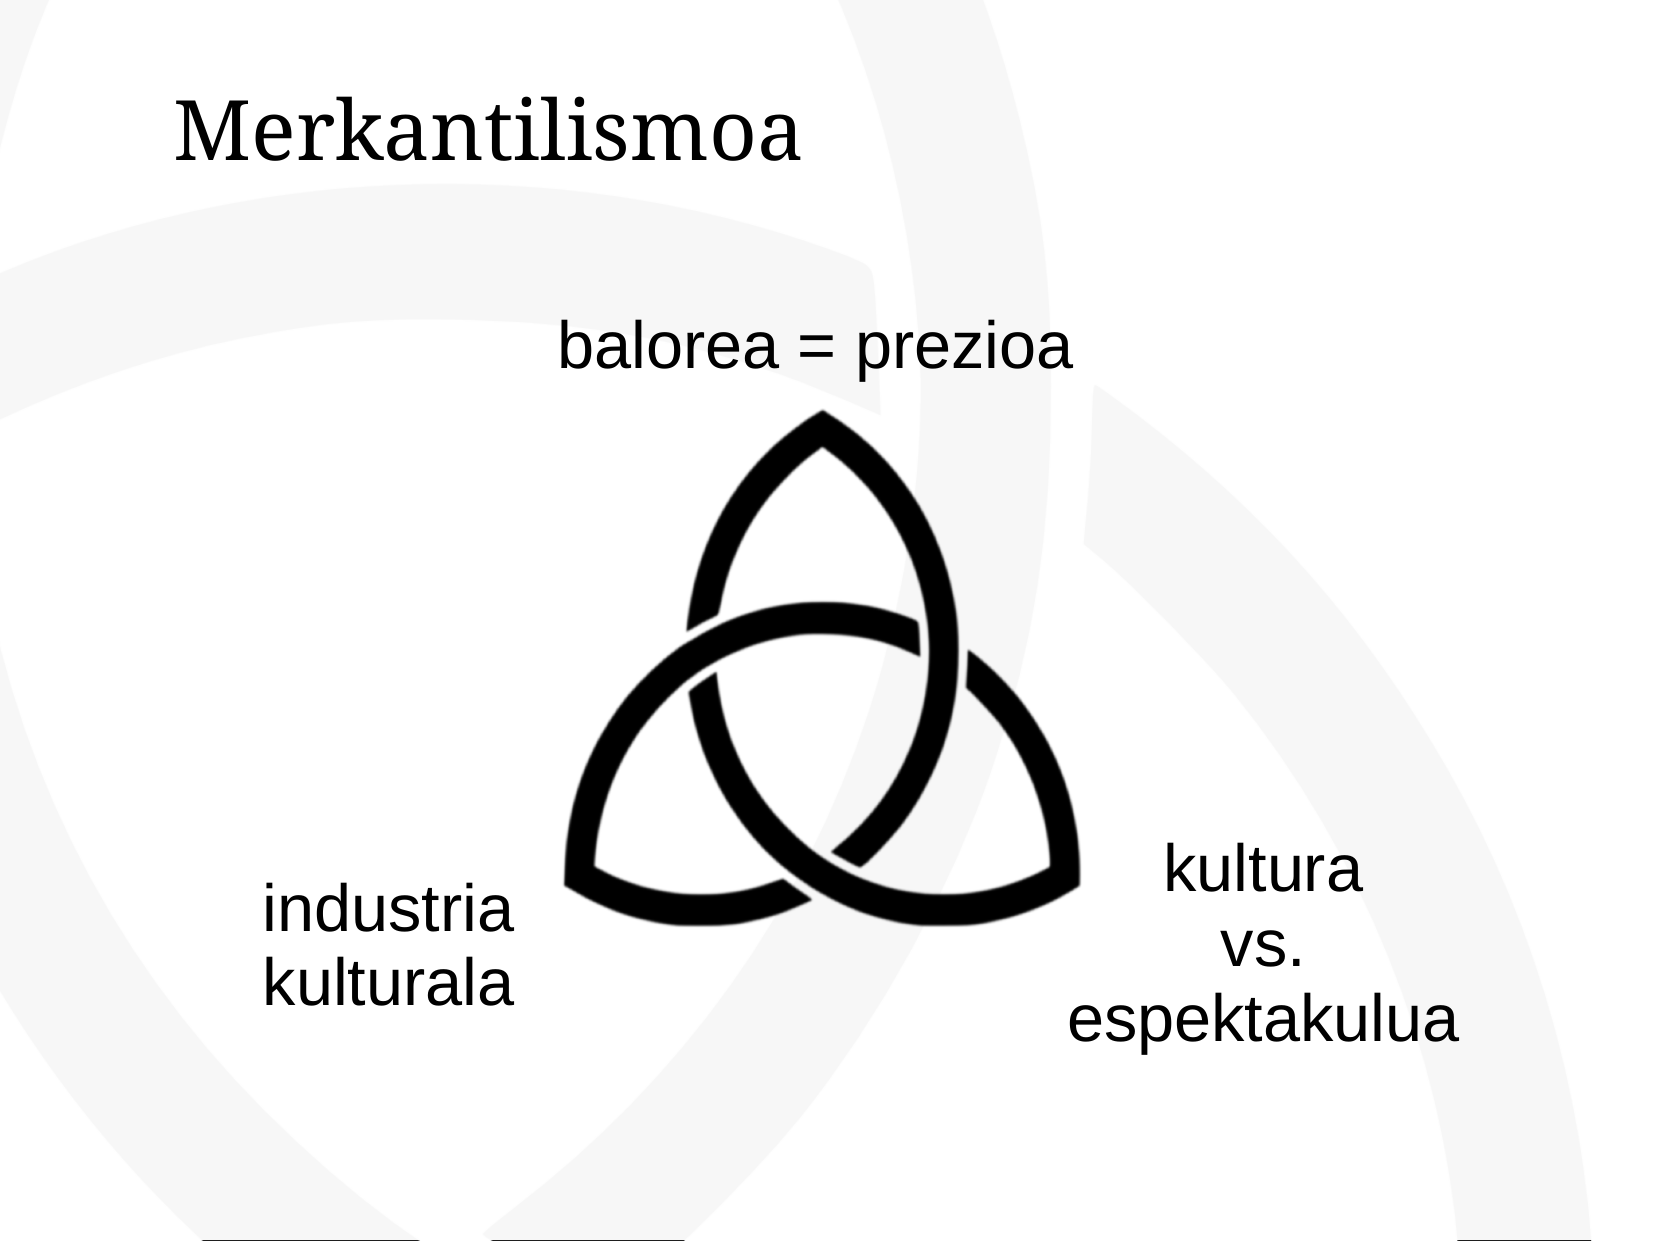

Merkantilismoa
balorea = prezioa
kultura
vs.
espektakulua
industria
kulturala